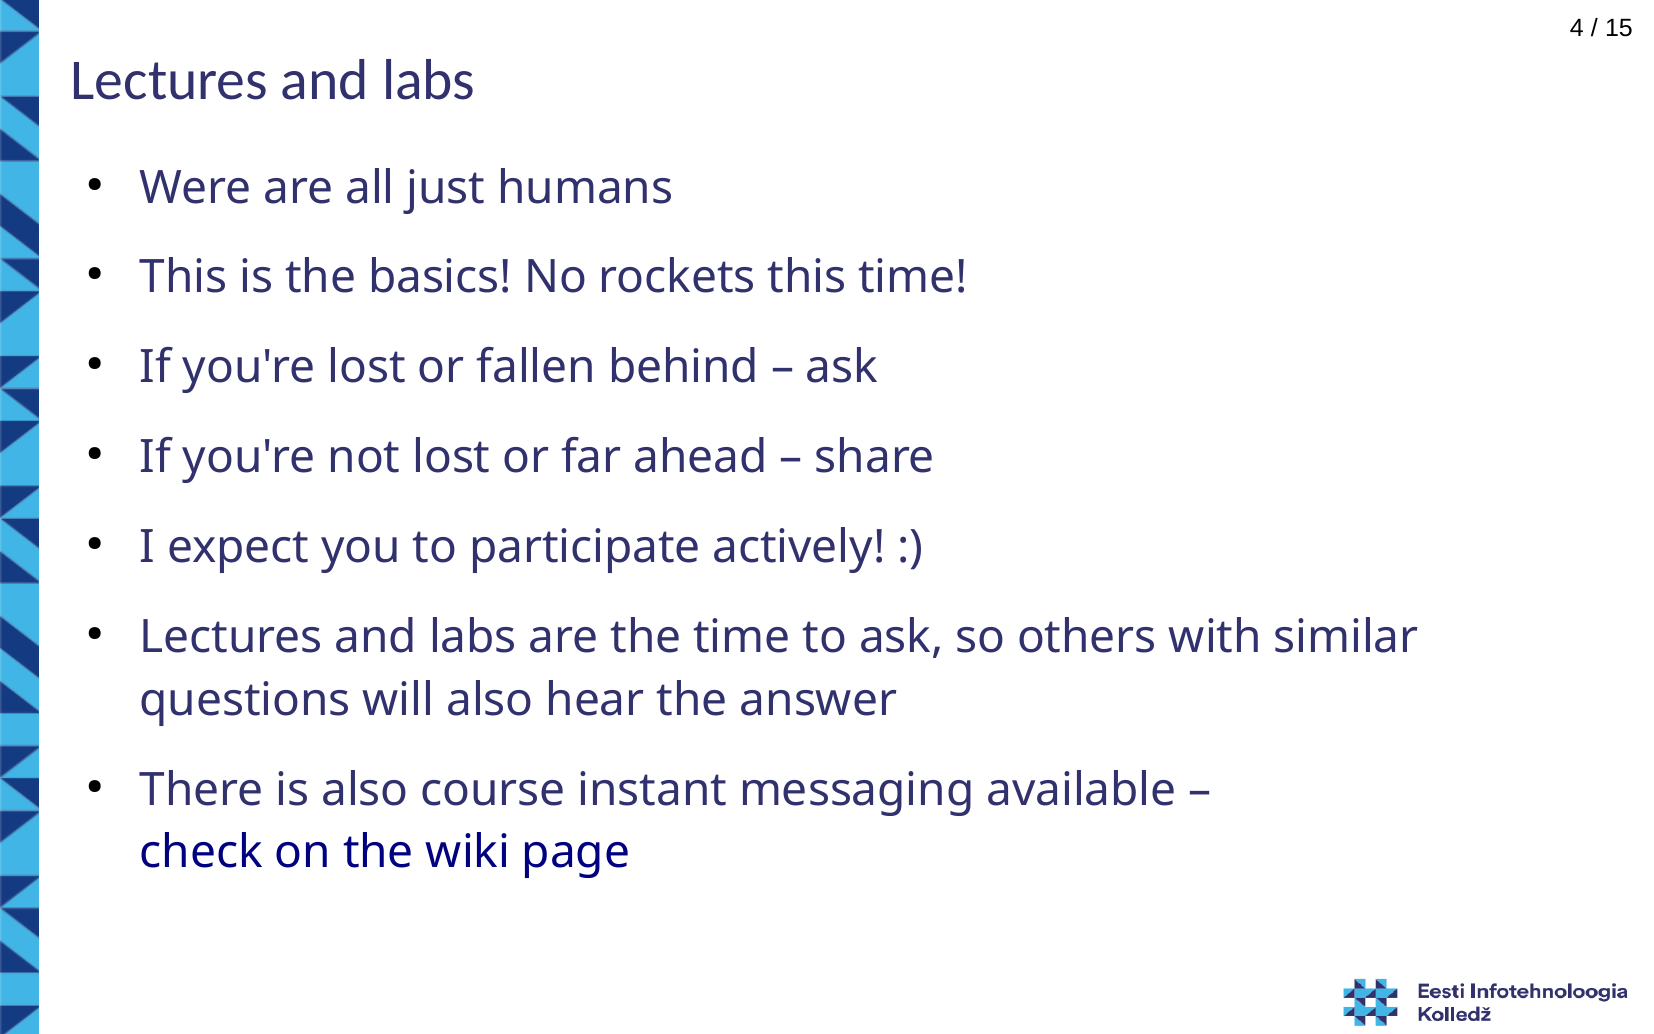

# Lectures and labs
Were are all just humans
This is the basics! No rockets this time!
If you're lost or fallen behind – ask
If you're not lost or far ahead – share
I expect you to participate actively! :)
Lectures and labs are the time to ask, so others with similar questions will also hear the answer
There is also course instant messaging available – check on the wiki page